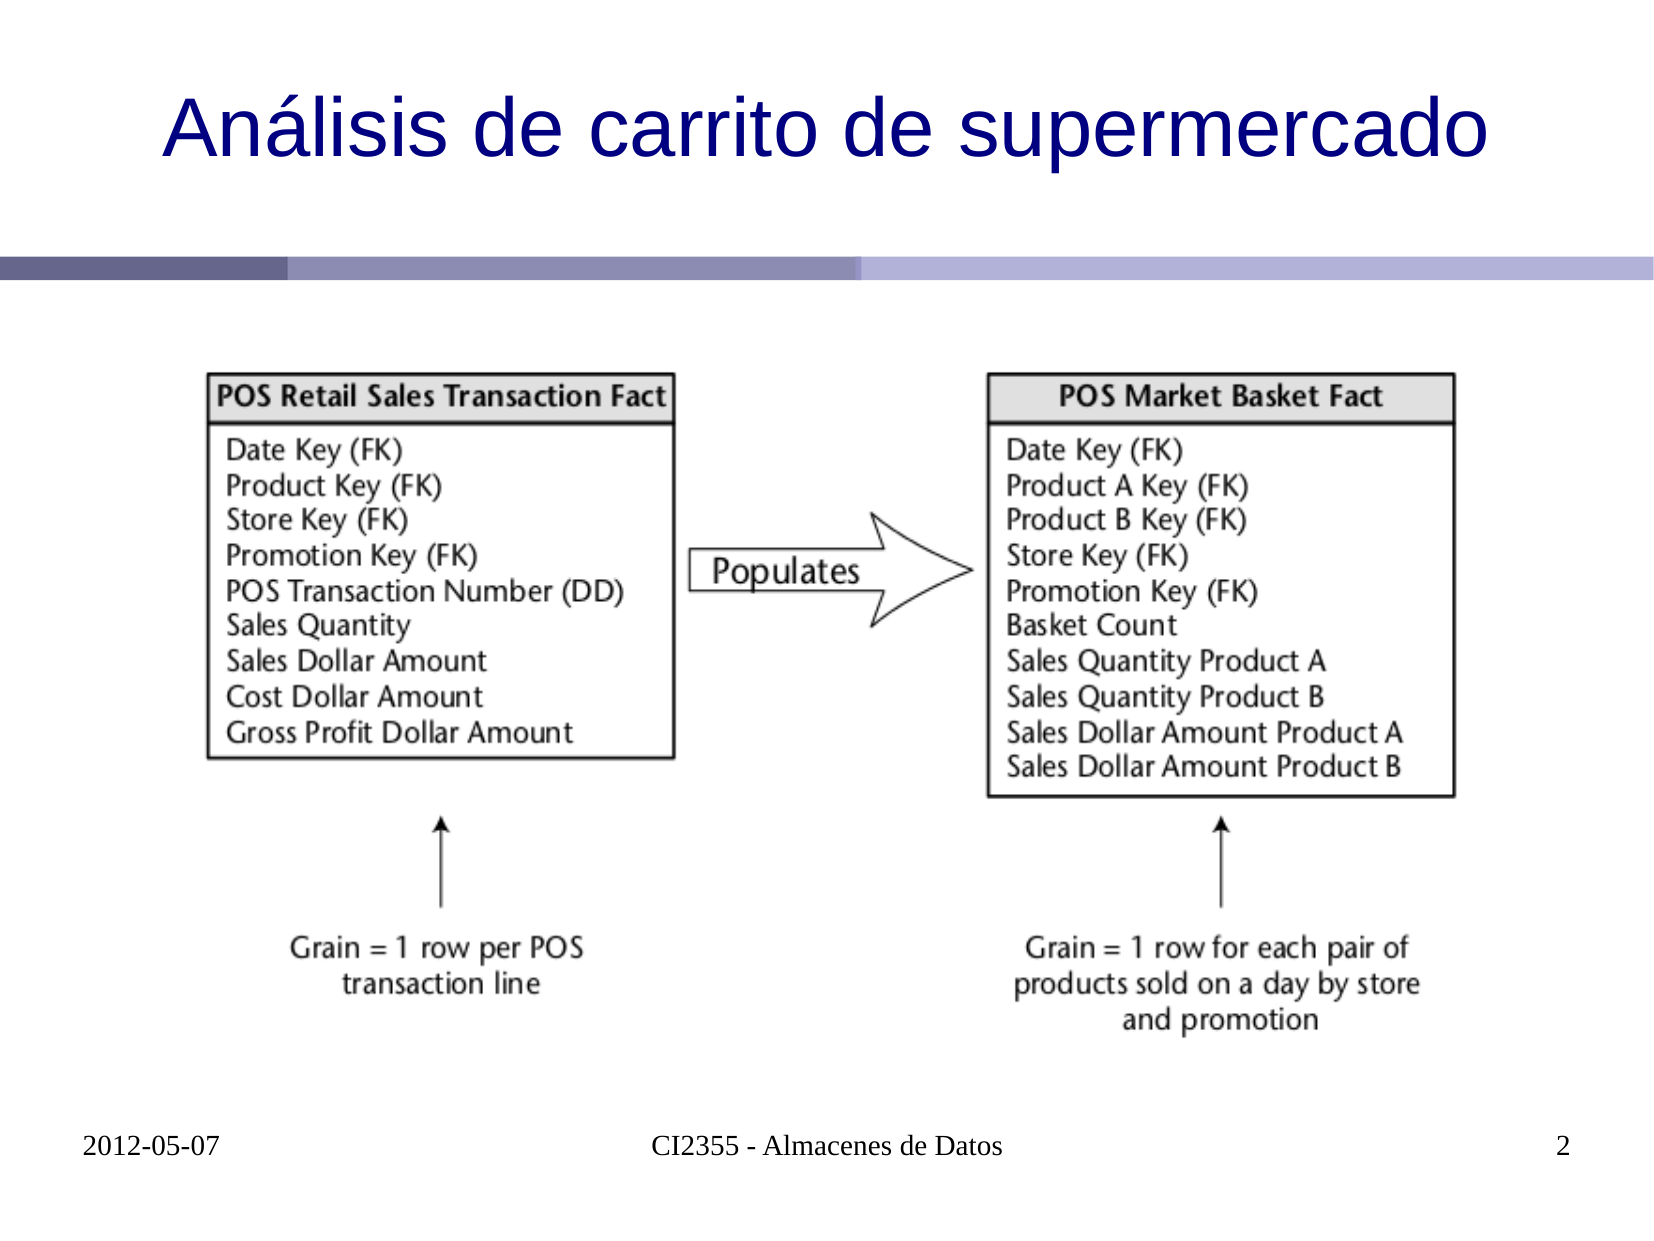

# Análisis de carrito de supermercado
2012-05-07
CI2355 - Almacenes de Datos
2